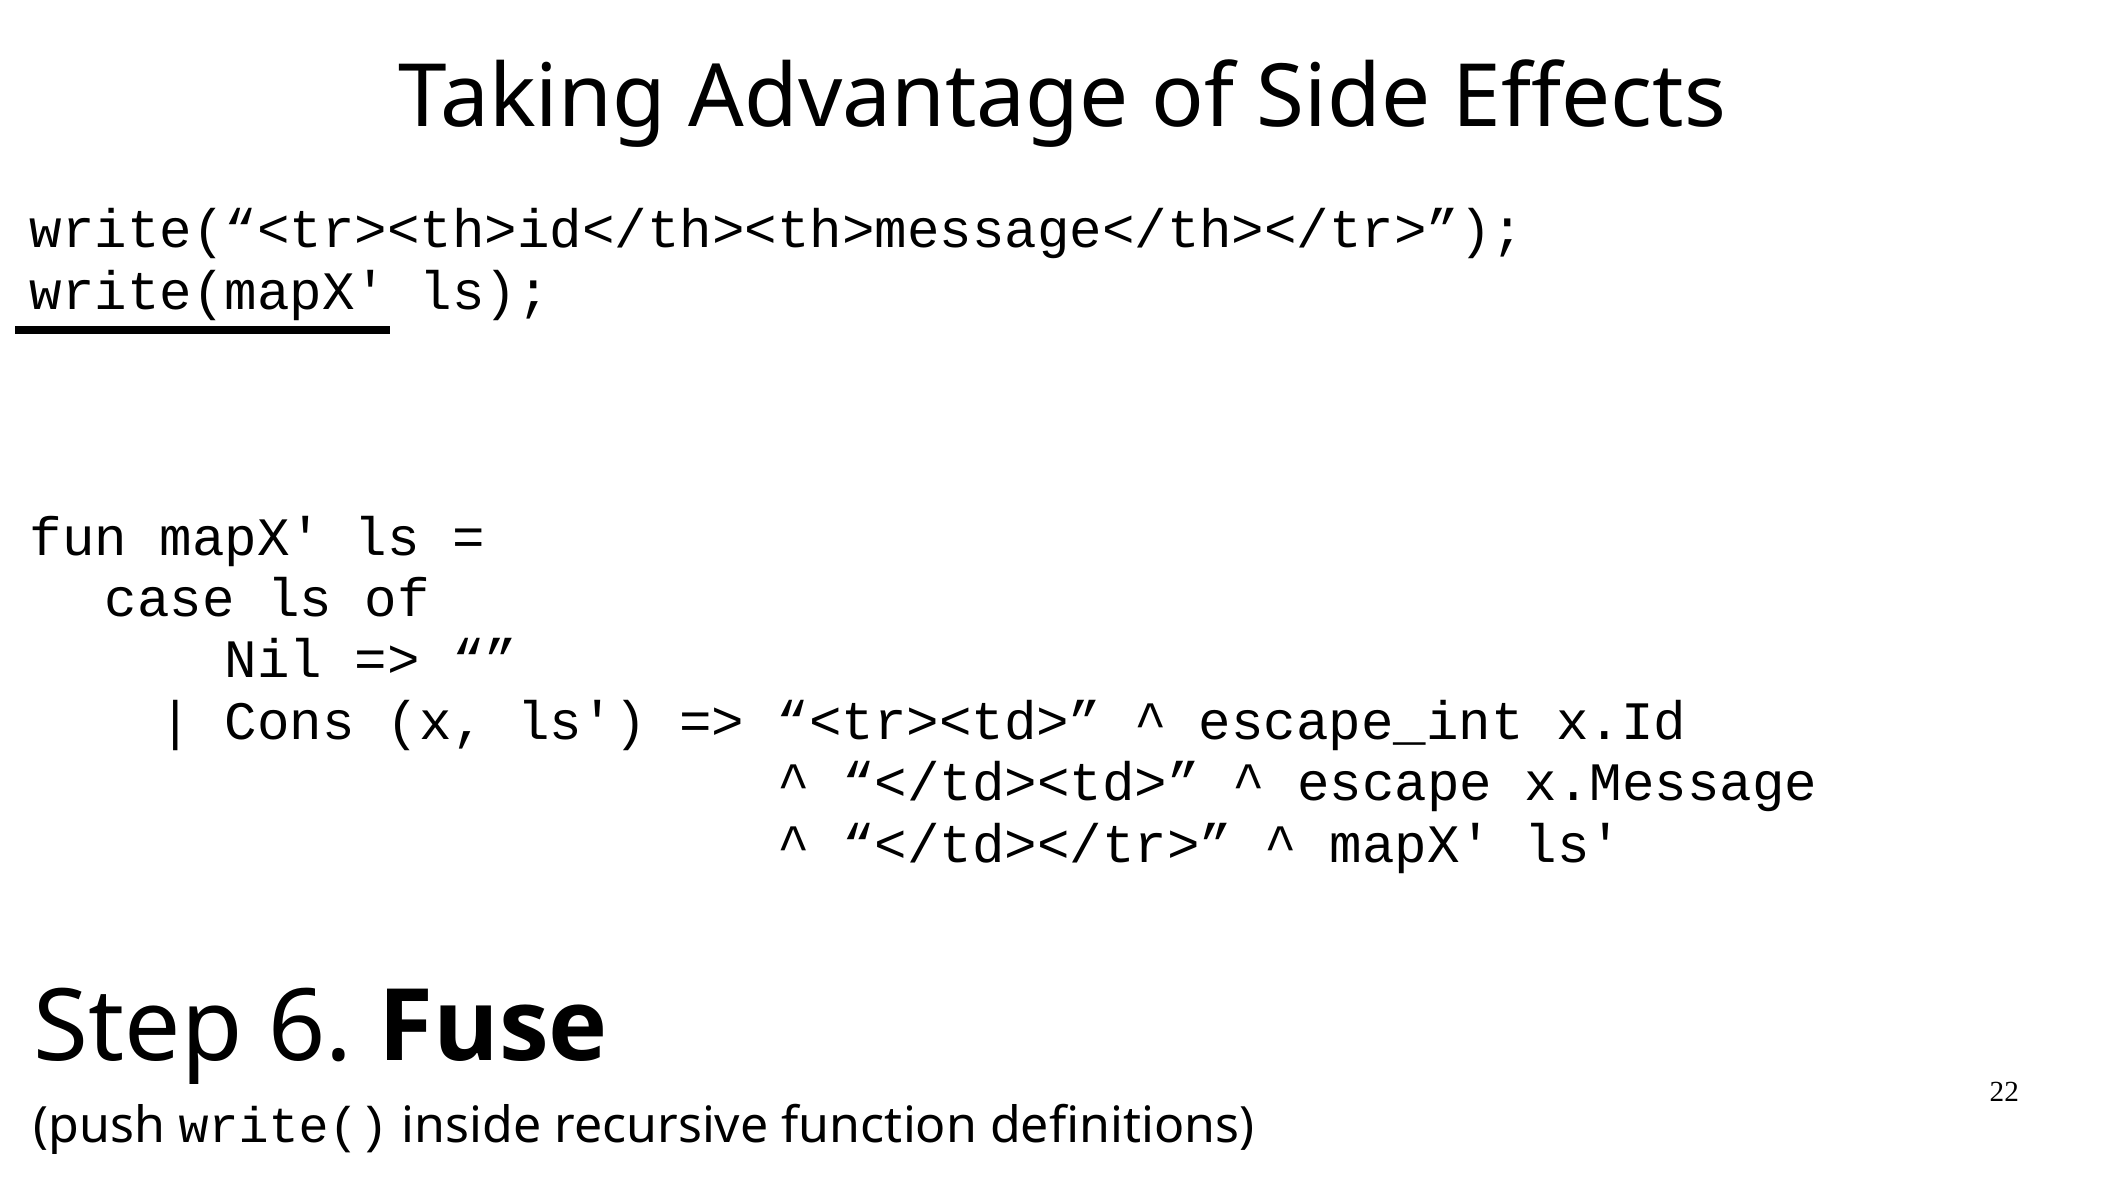

# Taking Advantage of Side Effects
write(“<tr><th>id</th><th>message</th></tr>”);
write(mapX' ls);
fun mapX' ls =
	case ls of
 Nil => “”
 | Cons (x, ls') => “<tr><td>” ^ escape_int x.Id
 ^ “</td><td>” ^ escape x.Message
 ^ “</td></tr>” ^ mapX' ls'
Step 6. Fuse
(push write() inside recursive function definitions)
22